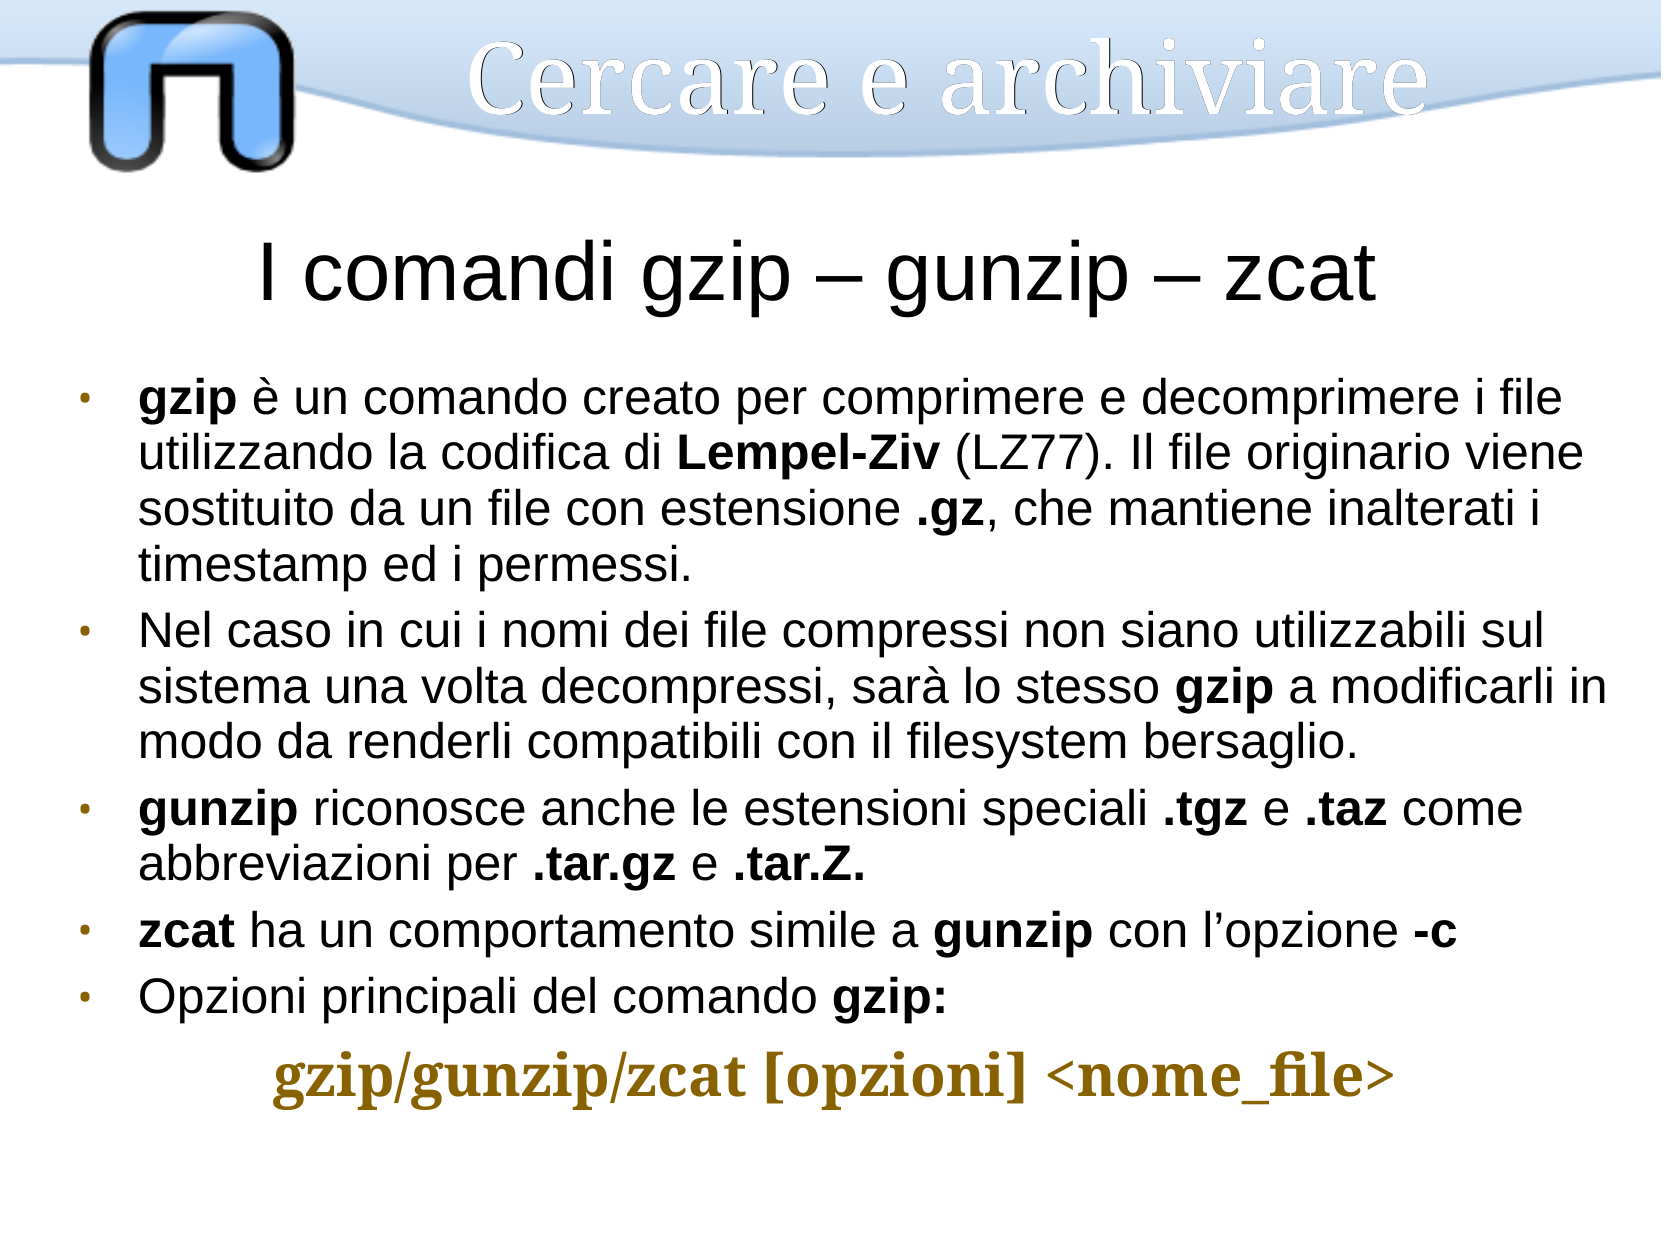

Cercare e archiviare
# I comandi gzip – gunzip – zcat
gzip è un comando creato per comprimere e decomprimere i file utilizzando la codifica di Lempel-Ziv (LZ77). Il file originario viene sostituito da un file con estensione .gz, che mantiene inalterati i timestamp ed i permessi.
Nel caso in cui i nomi dei file compressi non siano utilizzabili sul sistema una volta decompressi, sarà lo stesso gzip a modificarli in modo da renderli compatibili con il filesystem bersaglio.
gunzip riconosce anche le estensioni speciali .tgz e .taz come abbreviazioni per .tar.gz e .tar.Z.
zcat ha un comportamento simile a gunzip con l’opzione -c
Opzioni principali del comando gzip:
gzip/gunzip/zcat [opzioni] <nome_file>